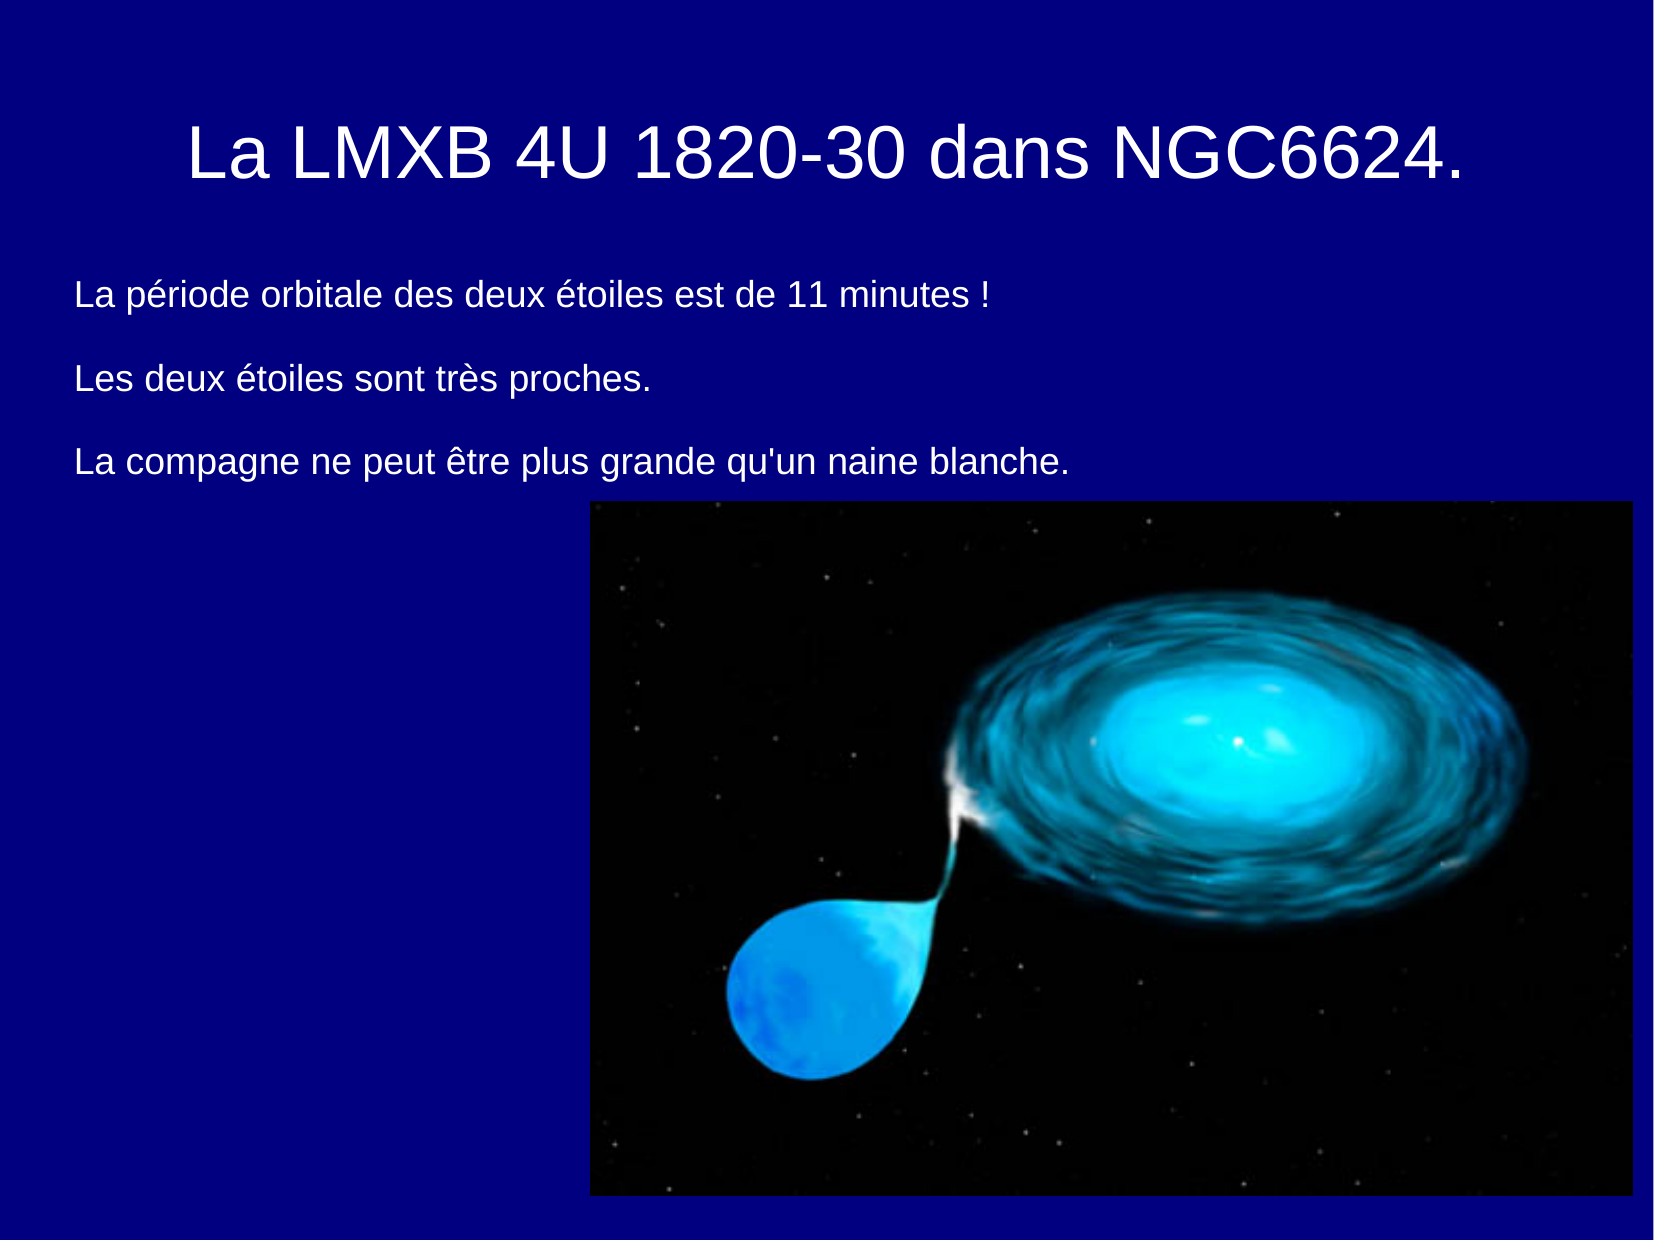

# La LMXB 4U 1820-30 dans NGC6624.
La période orbitale des deux étoiles est de 11 minutes !
Les deux étoiles sont très proches.
La compagne ne peut être plus grande qu'un naine blanche.